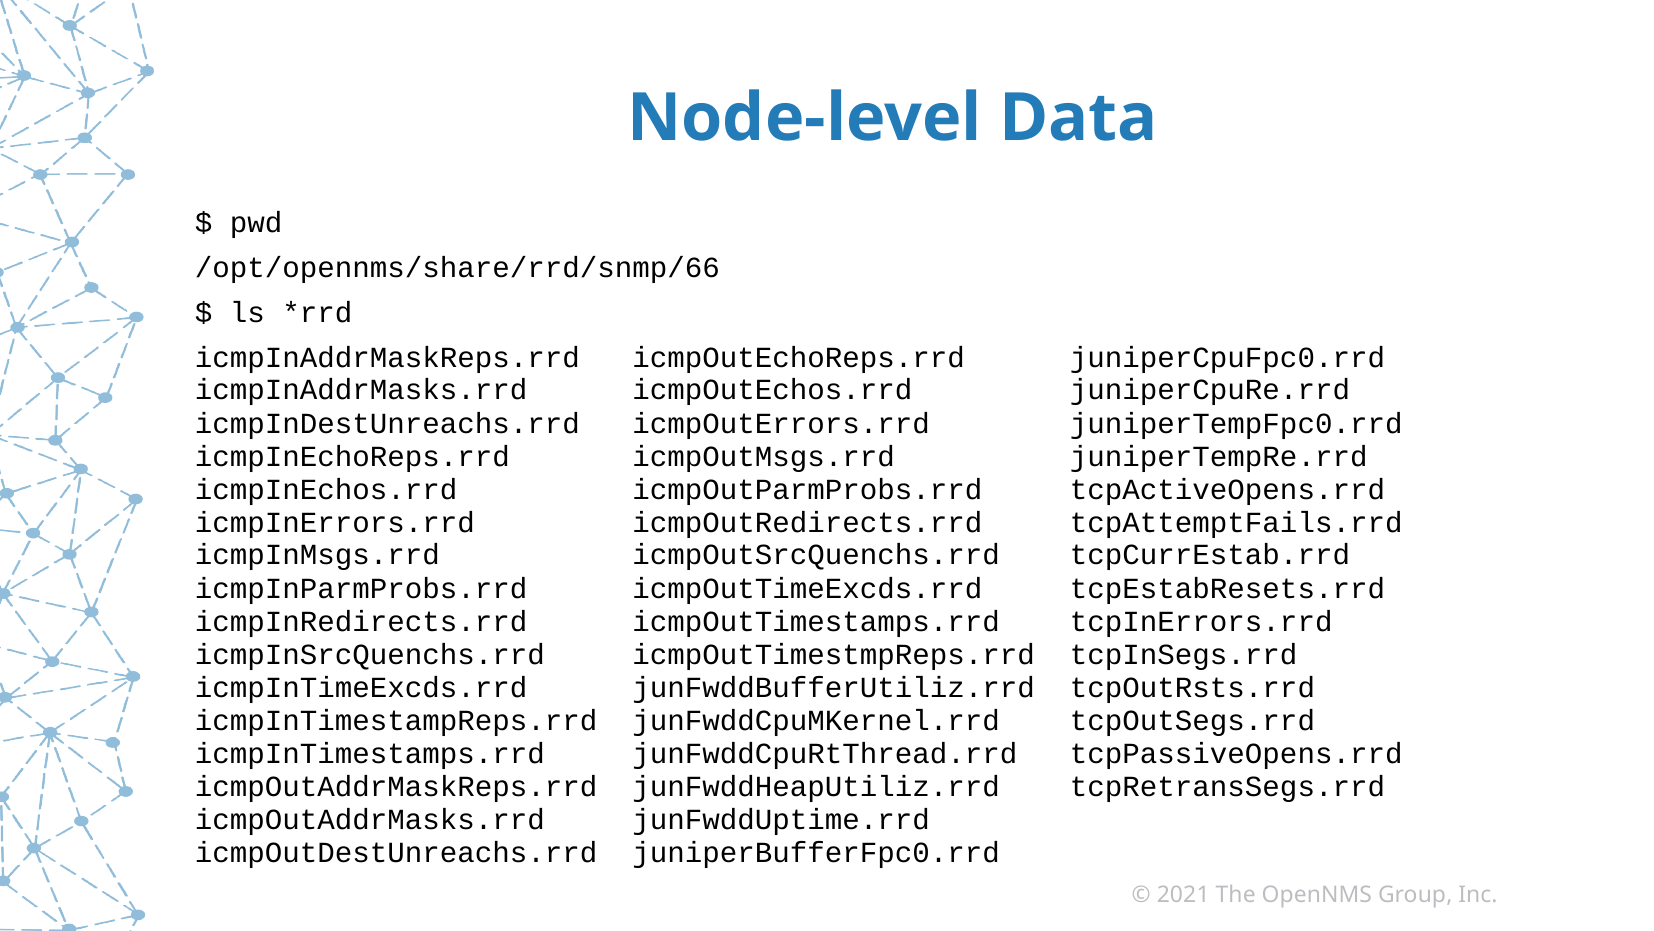

# Node-level Data
$ pwd
/opt/opennms/share/rrd/snmp/66
$ ls *rrd
icmpInAddrMaskReps.rrd icmpOutEchoReps.rrd juniperCpuFpc0.rrd
icmpInAddrMasks.rrd icmpOutEchos.rrd juniperCpuRe.rrd
icmpInDestUnreachs.rrd icmpOutErrors.rrd juniperTempFpc0.rrd
icmpInEchoReps.rrd icmpOutMsgs.rrd juniperTempRe.rrd
icmpInEchos.rrd icmpOutParmProbs.rrd tcpActiveOpens.rrd
icmpInErrors.rrd icmpOutRedirects.rrd tcpAttemptFails.rrd
icmpInMsgs.rrd icmpOutSrcQuenchs.rrd tcpCurrEstab.rrd
icmpInParmProbs.rrd icmpOutTimeExcds.rrd tcpEstabResets.rrd
icmpInRedirects.rrd icmpOutTimestamps.rrd tcpInErrors.rrd
icmpInSrcQuenchs.rrd icmpOutTimestmpReps.rrd tcpInSegs.rrd
icmpInTimeExcds.rrd junFwddBufferUtiliz.rrd tcpOutRsts.rrd
icmpInTimestampReps.rrd junFwddCpuMKernel.rrd tcpOutSegs.rrd
icmpInTimestamps.rrd junFwddCpuRtThread.rrd tcpPassiveOpens.rrd
icmpOutAddrMaskReps.rrd junFwddHeapUtiliz.rrd tcpRetransSegs.rrd
icmpOutAddrMasks.rrd junFwddUptime.rrd
icmpOutDestUnreachs.rrd juniperBufferFpc0.rrd